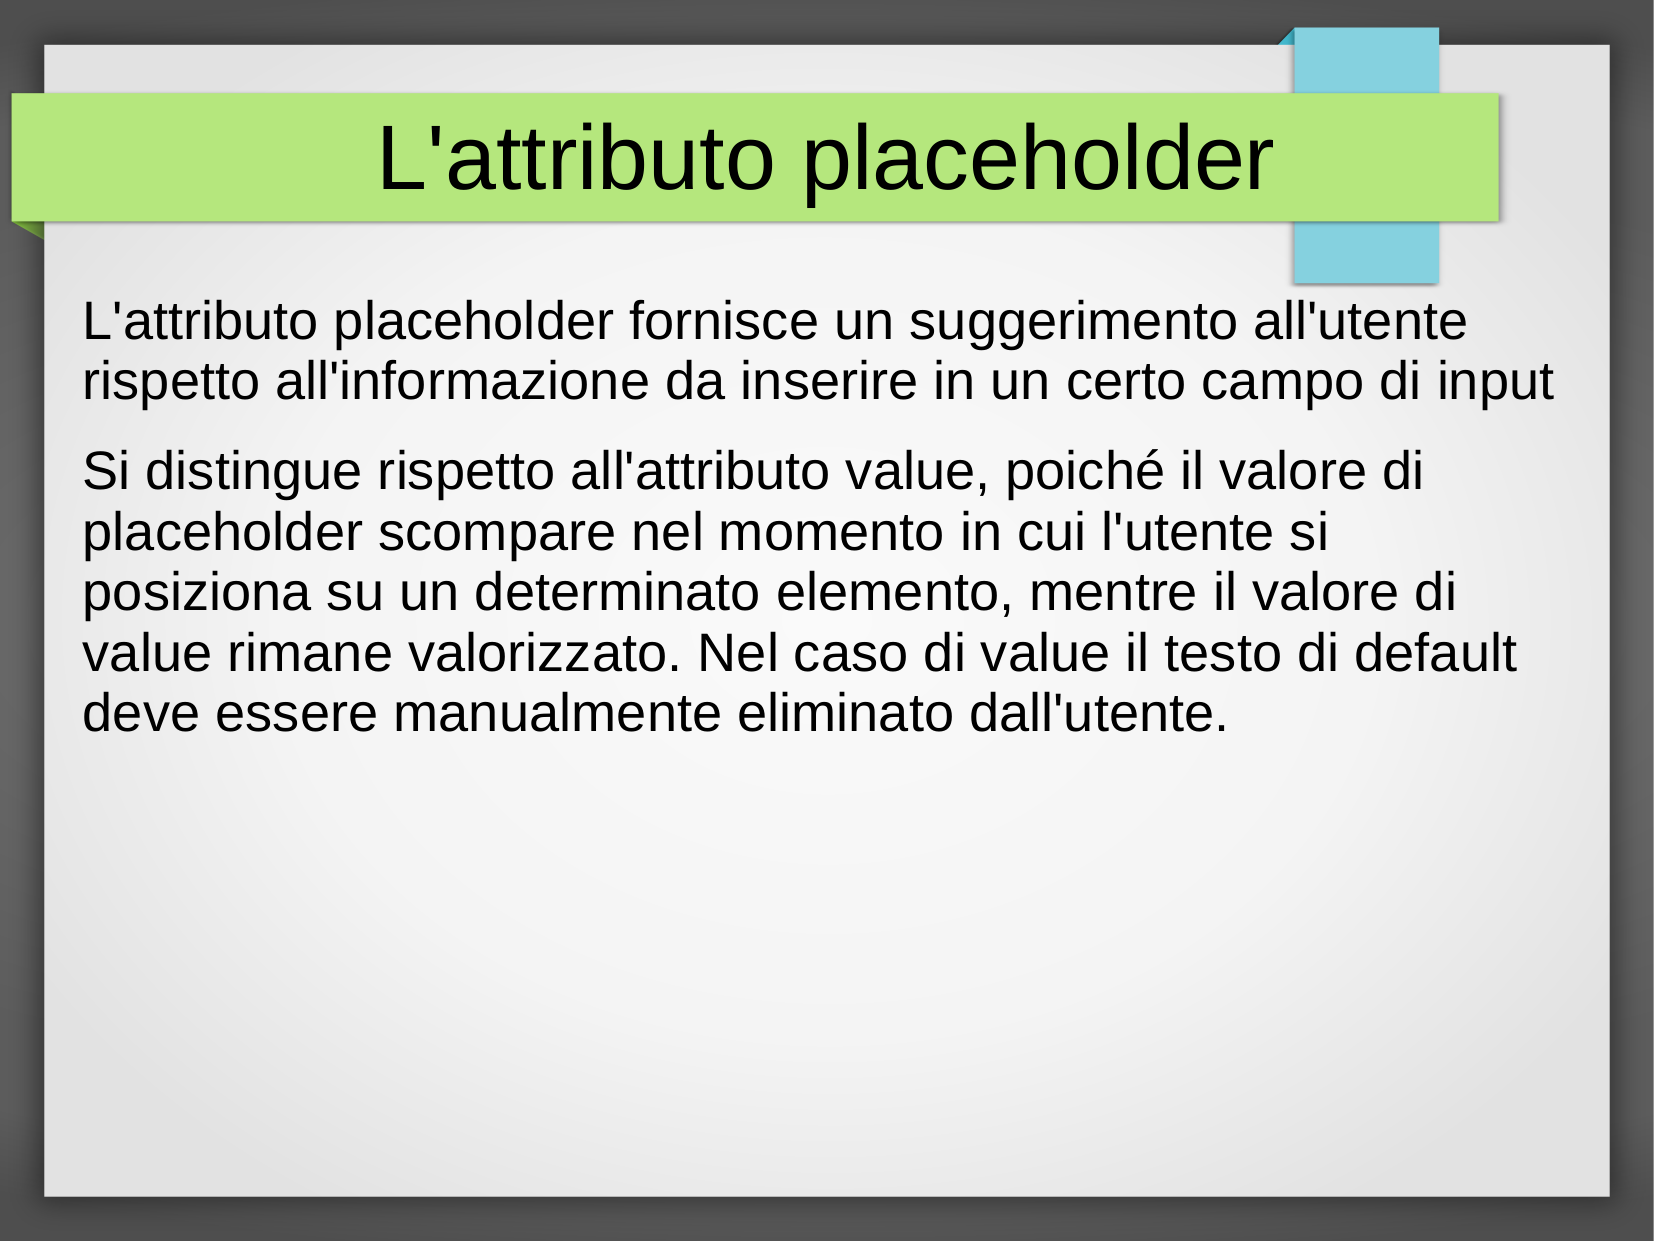

# L'attributo placeholder
L'attributo placeholder fornisce un suggerimento all'utente rispetto all'informazione da inserire in un certo campo di input
Si distingue rispetto all'attributo value, poiché il valore di placeholder scompare nel momento in cui l'utente si posiziona su un determinato elemento, mentre il valore di value rimane valorizzato. Nel caso di value il testo di default deve essere manualmente eliminato dall'utente.